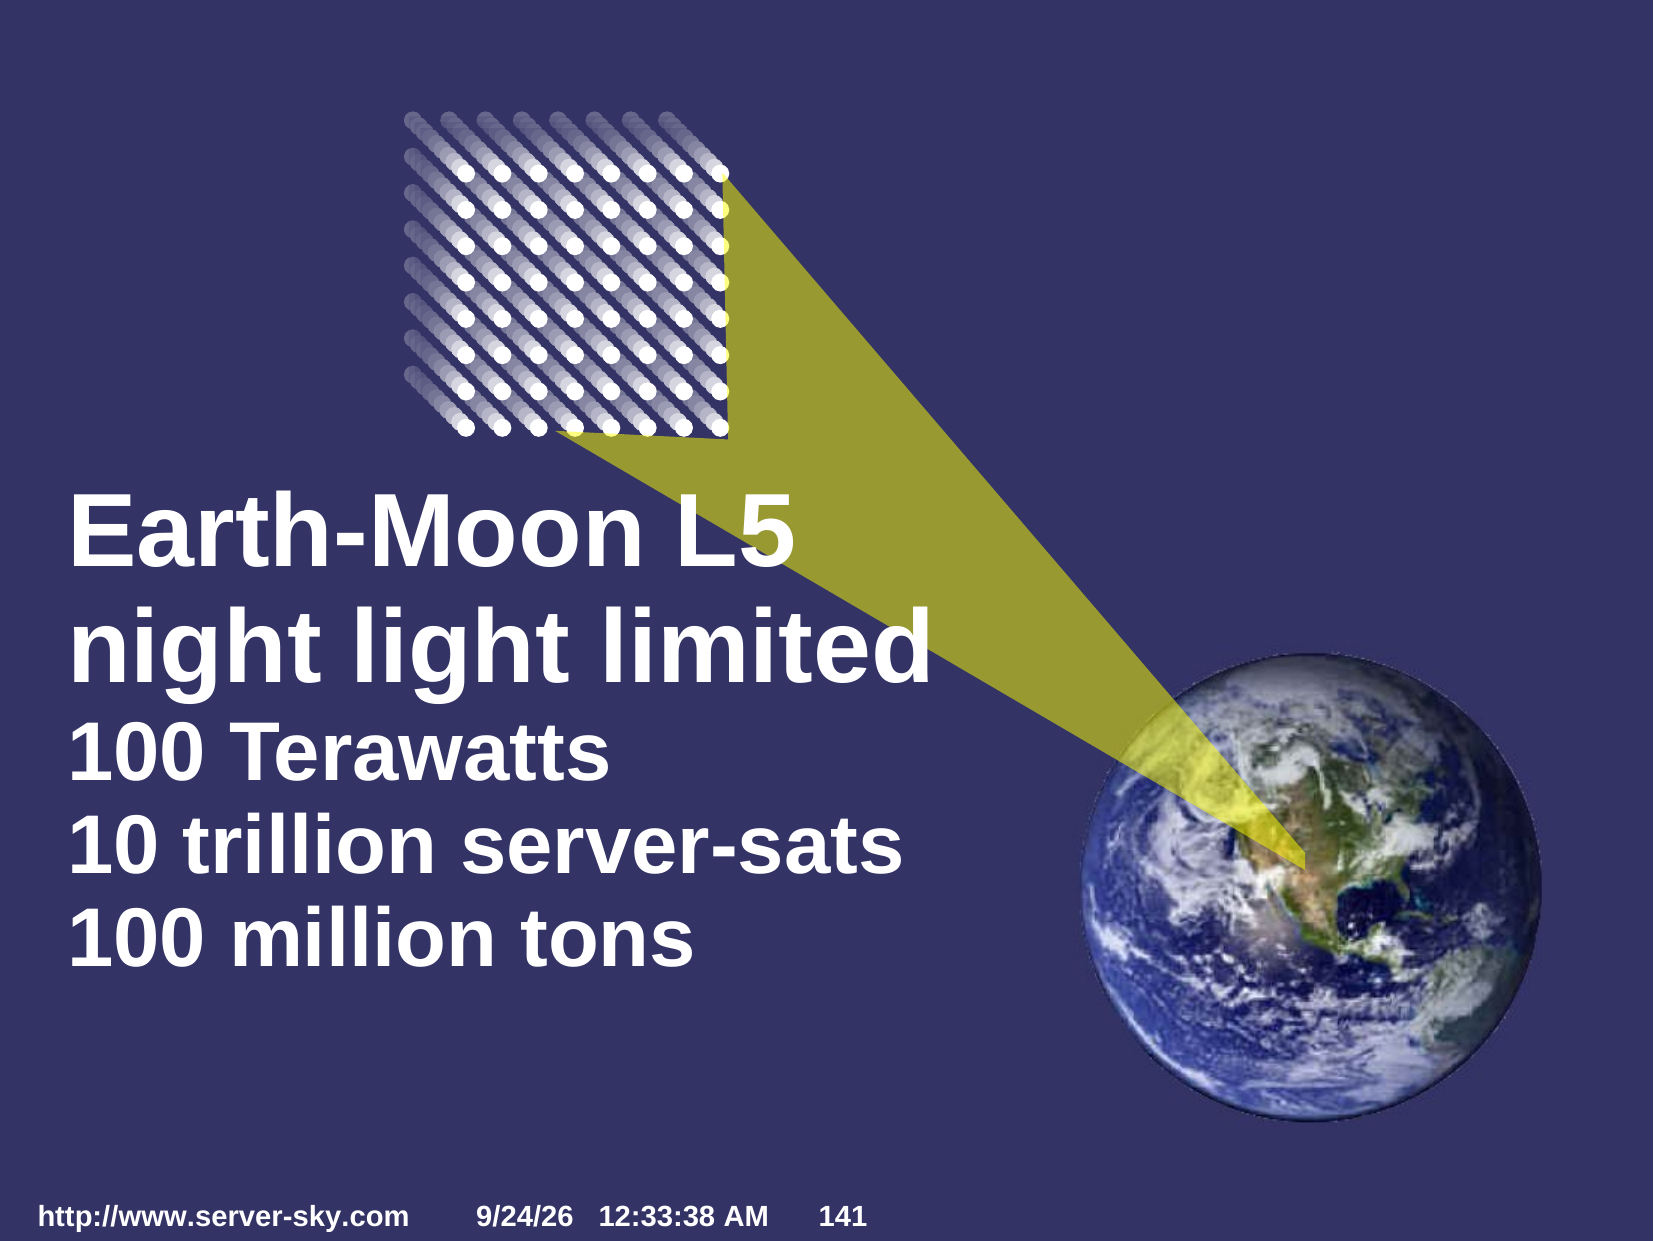

Earth-Moon L5
night light limited
100 Terawatts
10 trillion server-sats
100 million tons